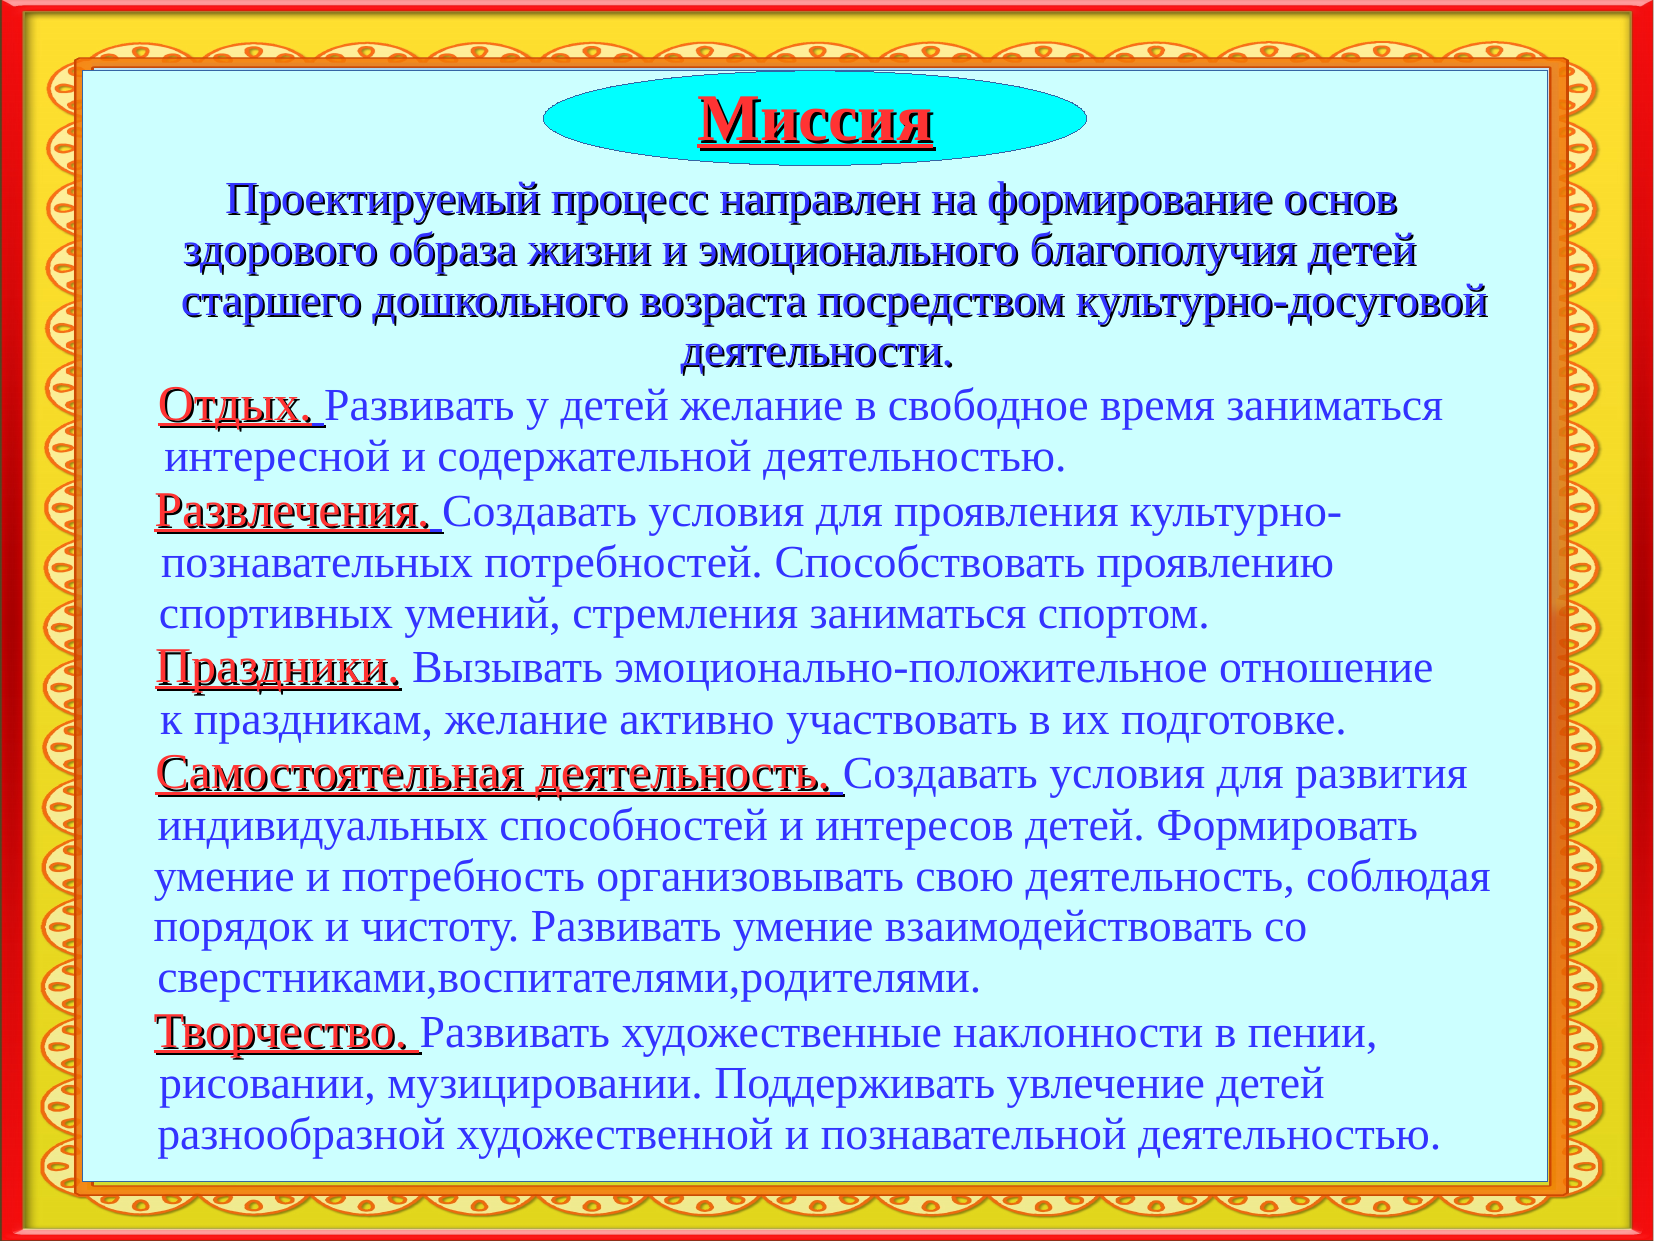

#
Миссия
Проектируемый процесс направлен на формирование основ
здорового образа жизни и эмоционального благополучия детей
 старшего дошкольного возраста посредством культурно-досуговой
деятельности.
 Отдых. Развивать у детей желание в свободное время заниматься
 интересной и содержательной деятельностью.
 Развлечения. Создавать условия для проявления культурно-
 познавательных потребностей. Способствовать проявлению
 спортивных умений, стремления заниматься спортом.
 Праздники. Вызывать эмоционально-положительное отношение
 к праздникам, желание активно участвовать в их подготовке.
 Самостоятельная деятельность. Создавать условия для развития
 индивидуальных способностей и интересов детей. Формировать
 умение и потребность организовывать свою деятельность, соблюдая
 порядок и чистоту. Развивать умение взаимодействовать со
 сверстниками,воспитателями,родителями.
 Творчество. Развивать художественные наклонности в пении,
 рисовании, музицировании. Поддерживать увлечение детей
разнообразной художественной и познавательной деятельностью.